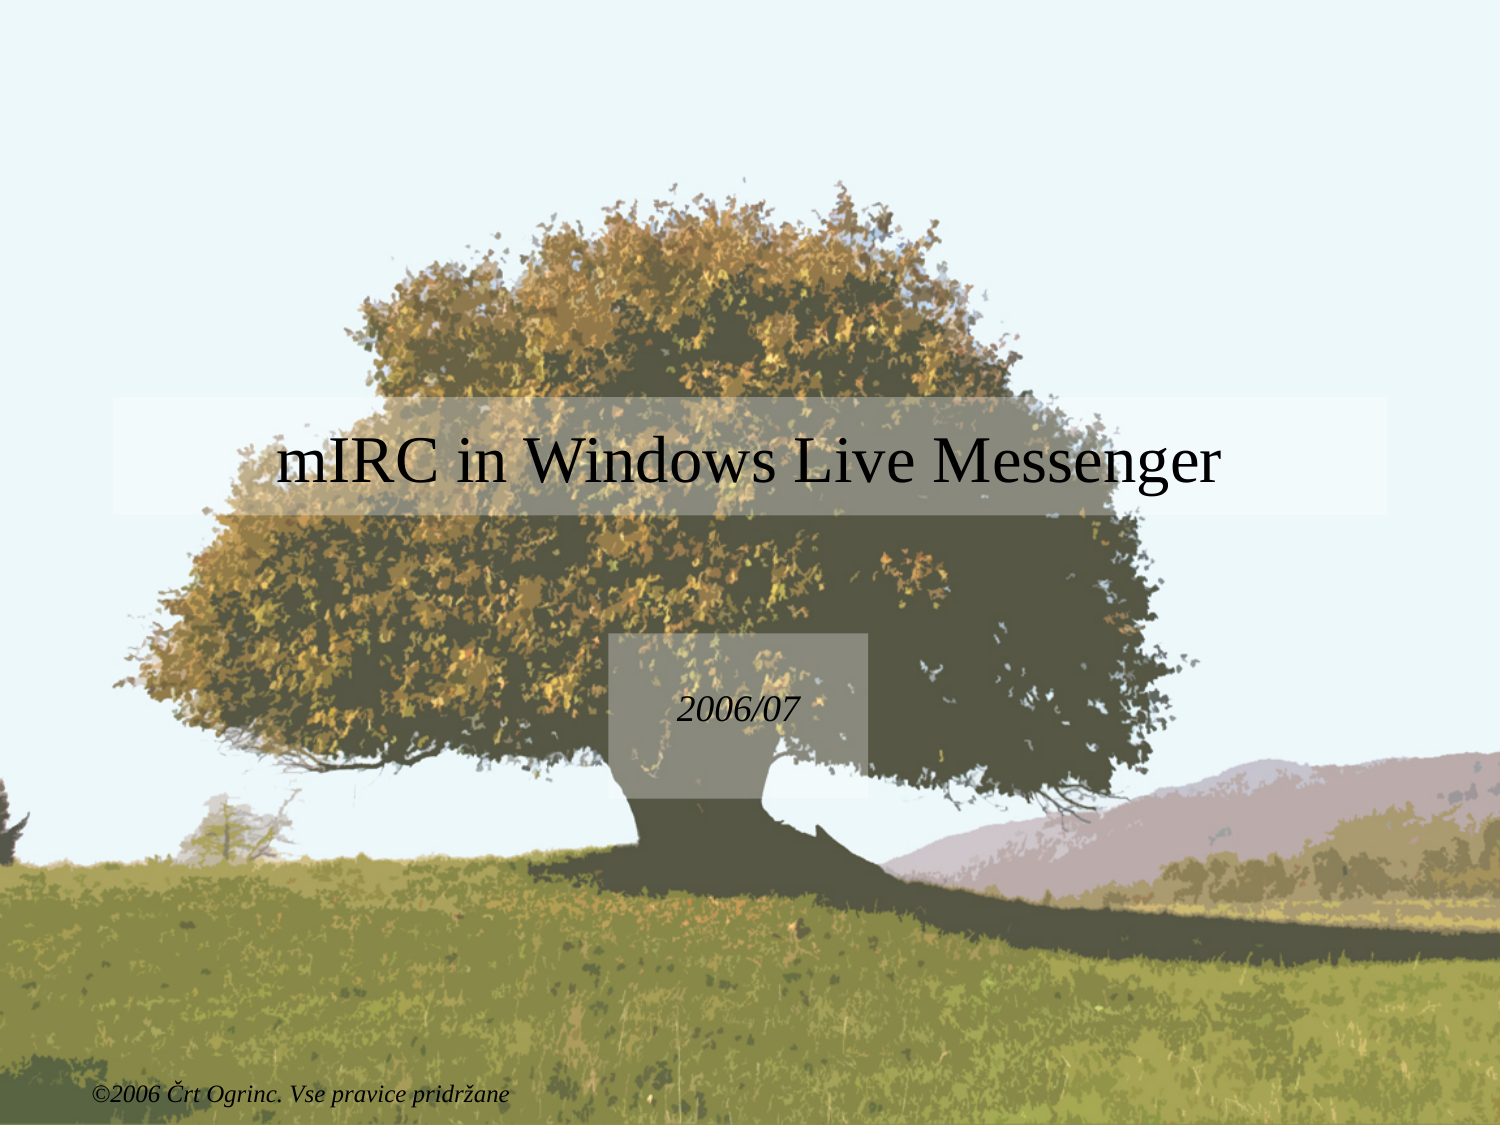

# mIRC in Windows Live Messenger
2006/07